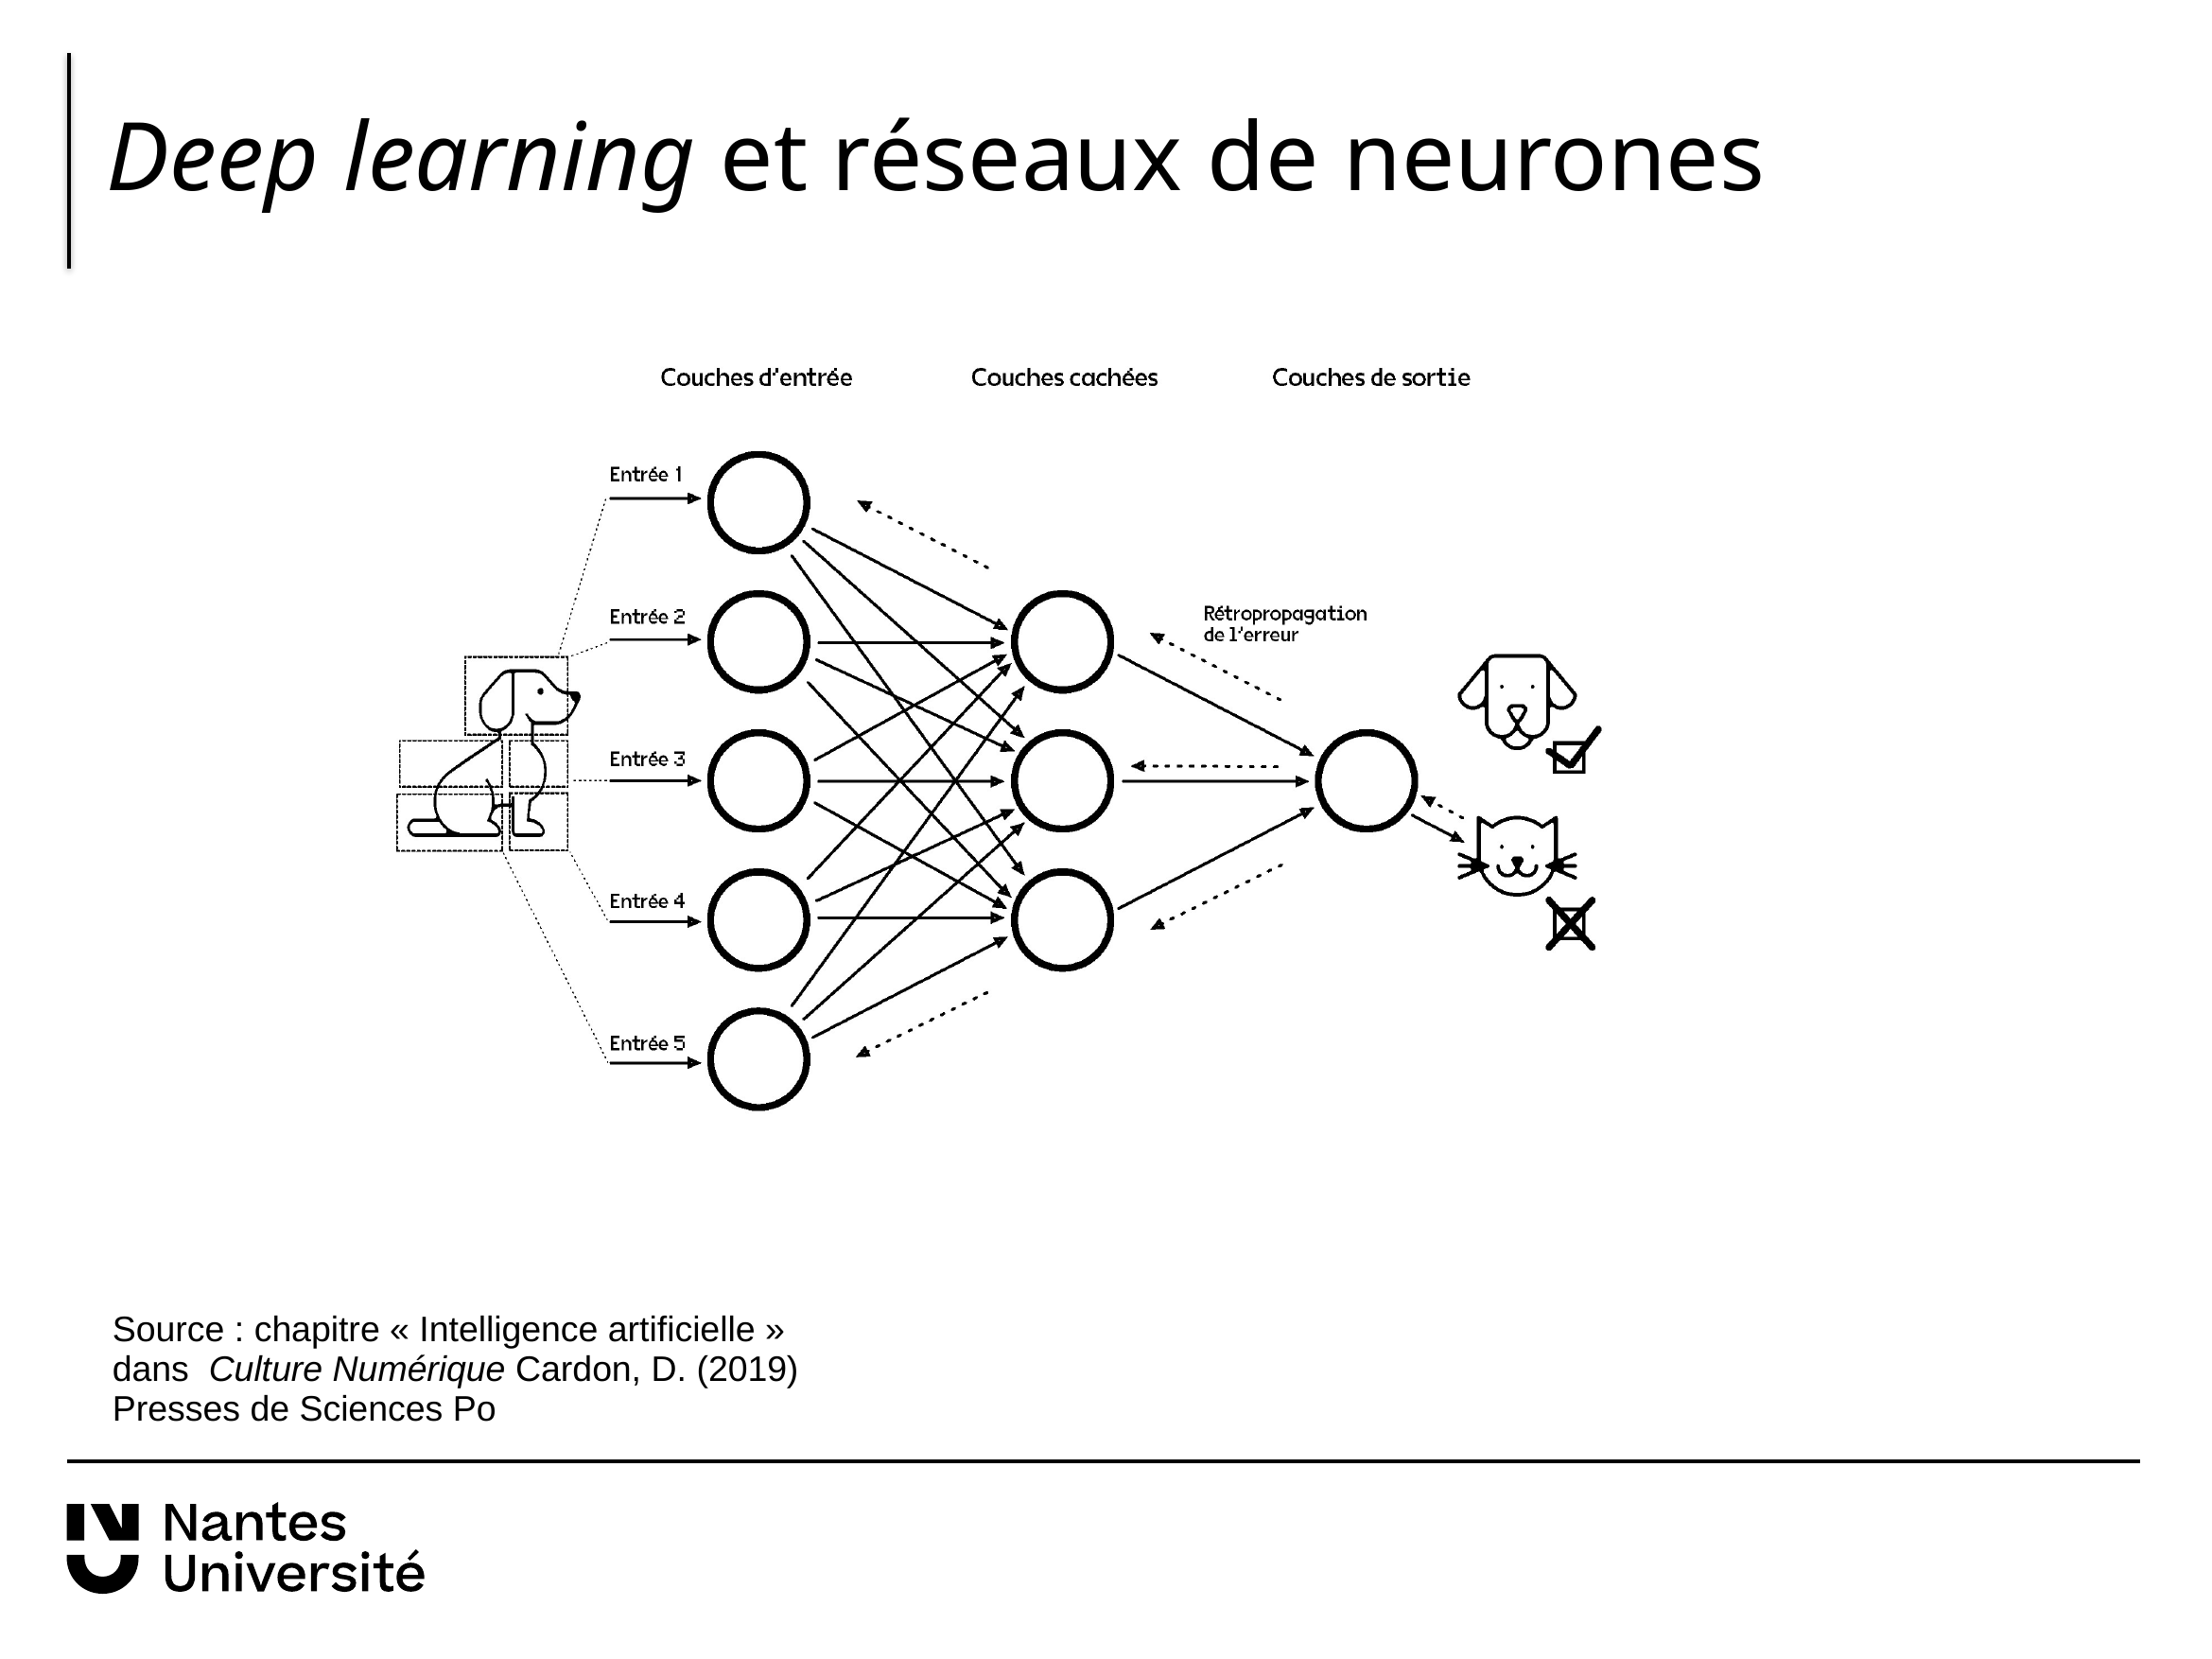

# Deep learning et réseaux de neurones
Source : chapitre « Intelligence artificielle » dans Culture Numérique Cardon, D. (2019) Presses de Sciences Po